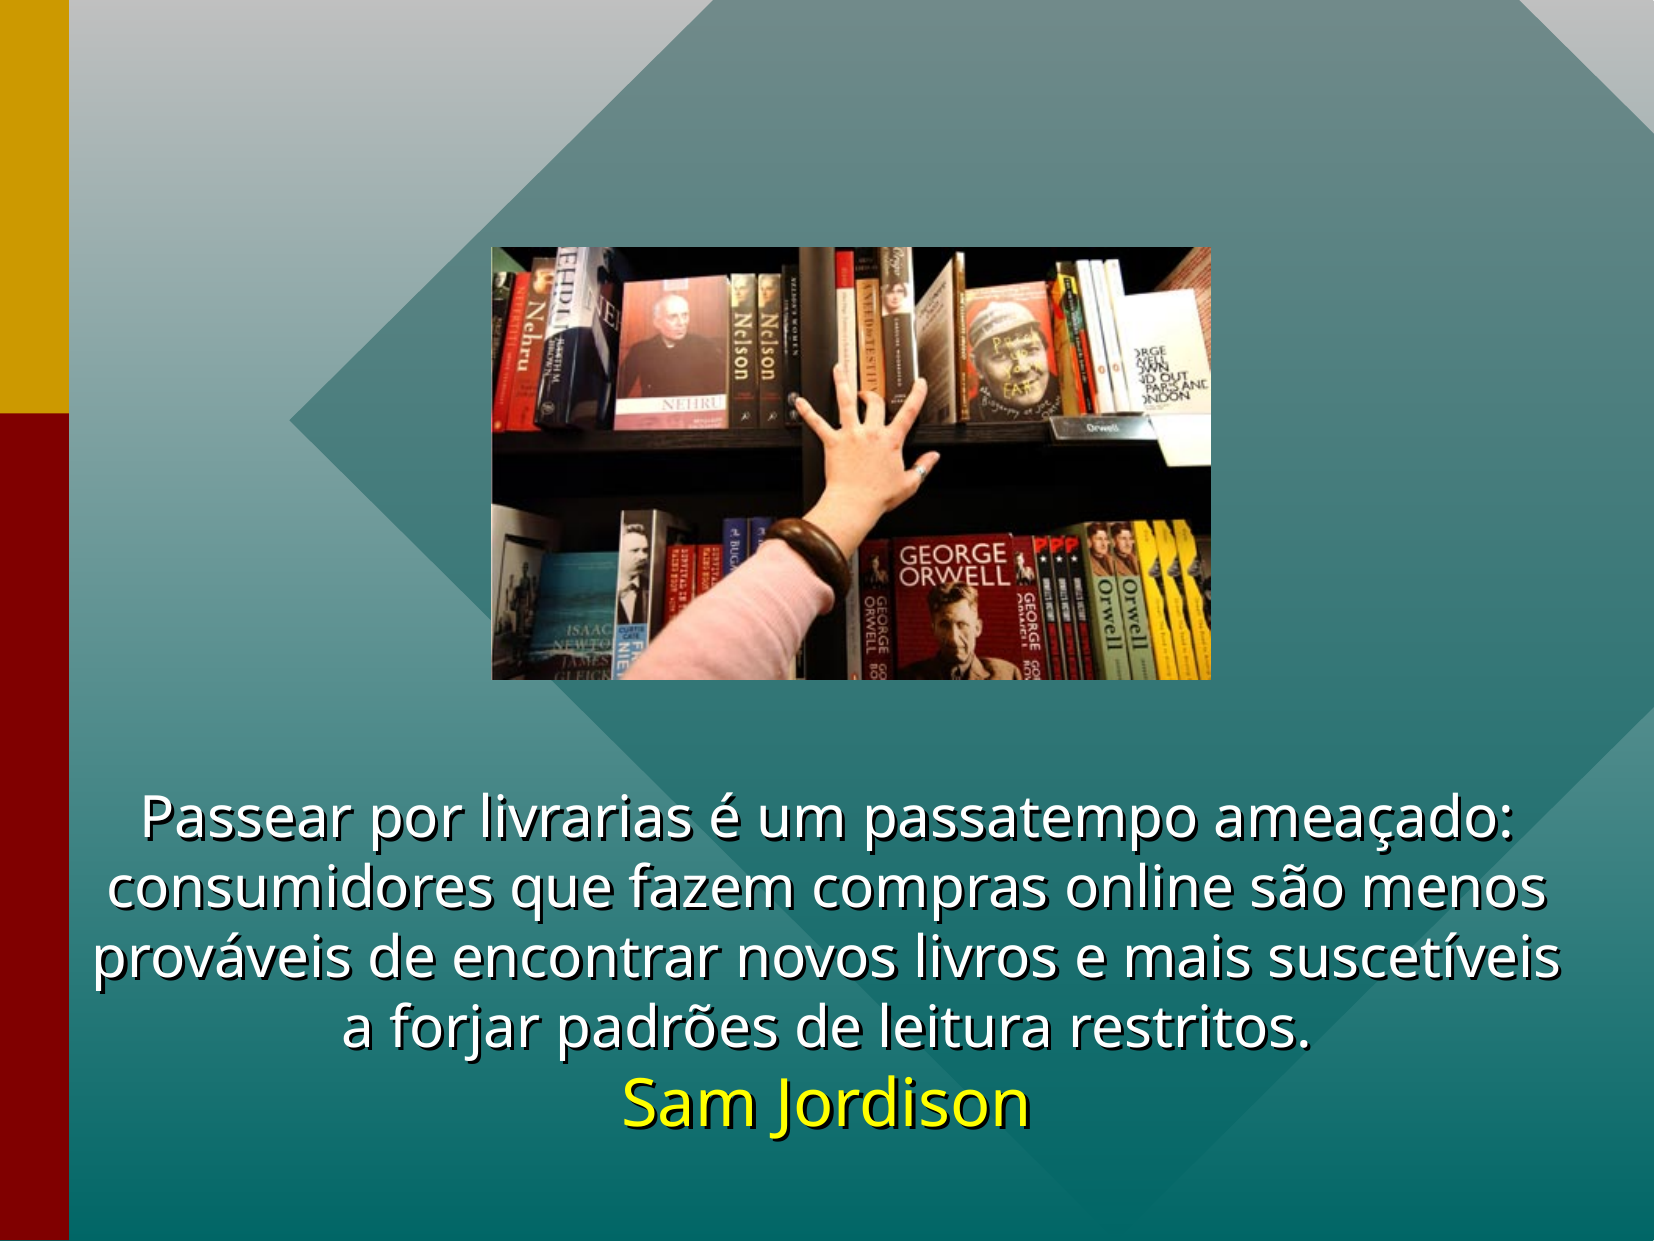

# Passear por livrarias é um passatempo ameaçado: consumidores que fazem compras online são menos prováveis de encontrar novos livros e mais suscetíveis a forjar padrões de leitura restritos. Sam Jordison